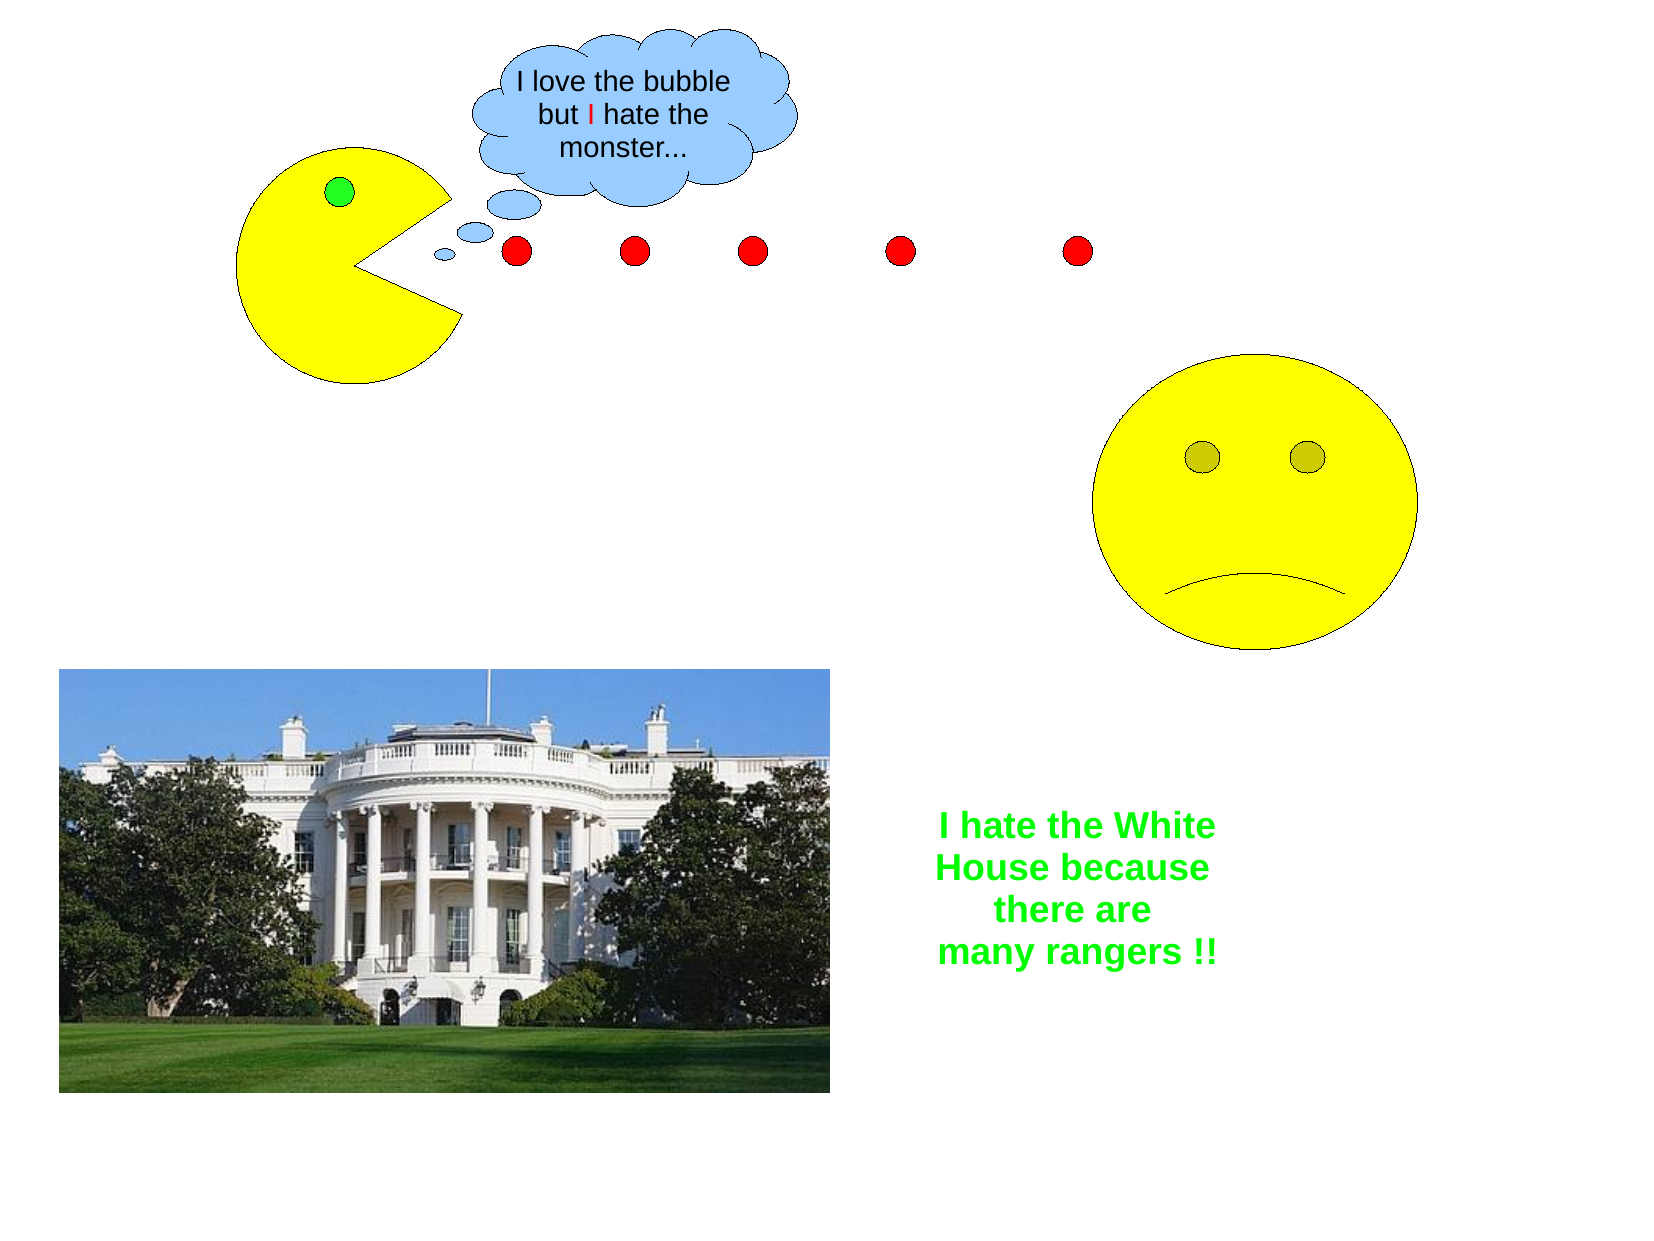

I love the bubble
but I hate the
monster...
I hate the White House because
there are
many rangers !!